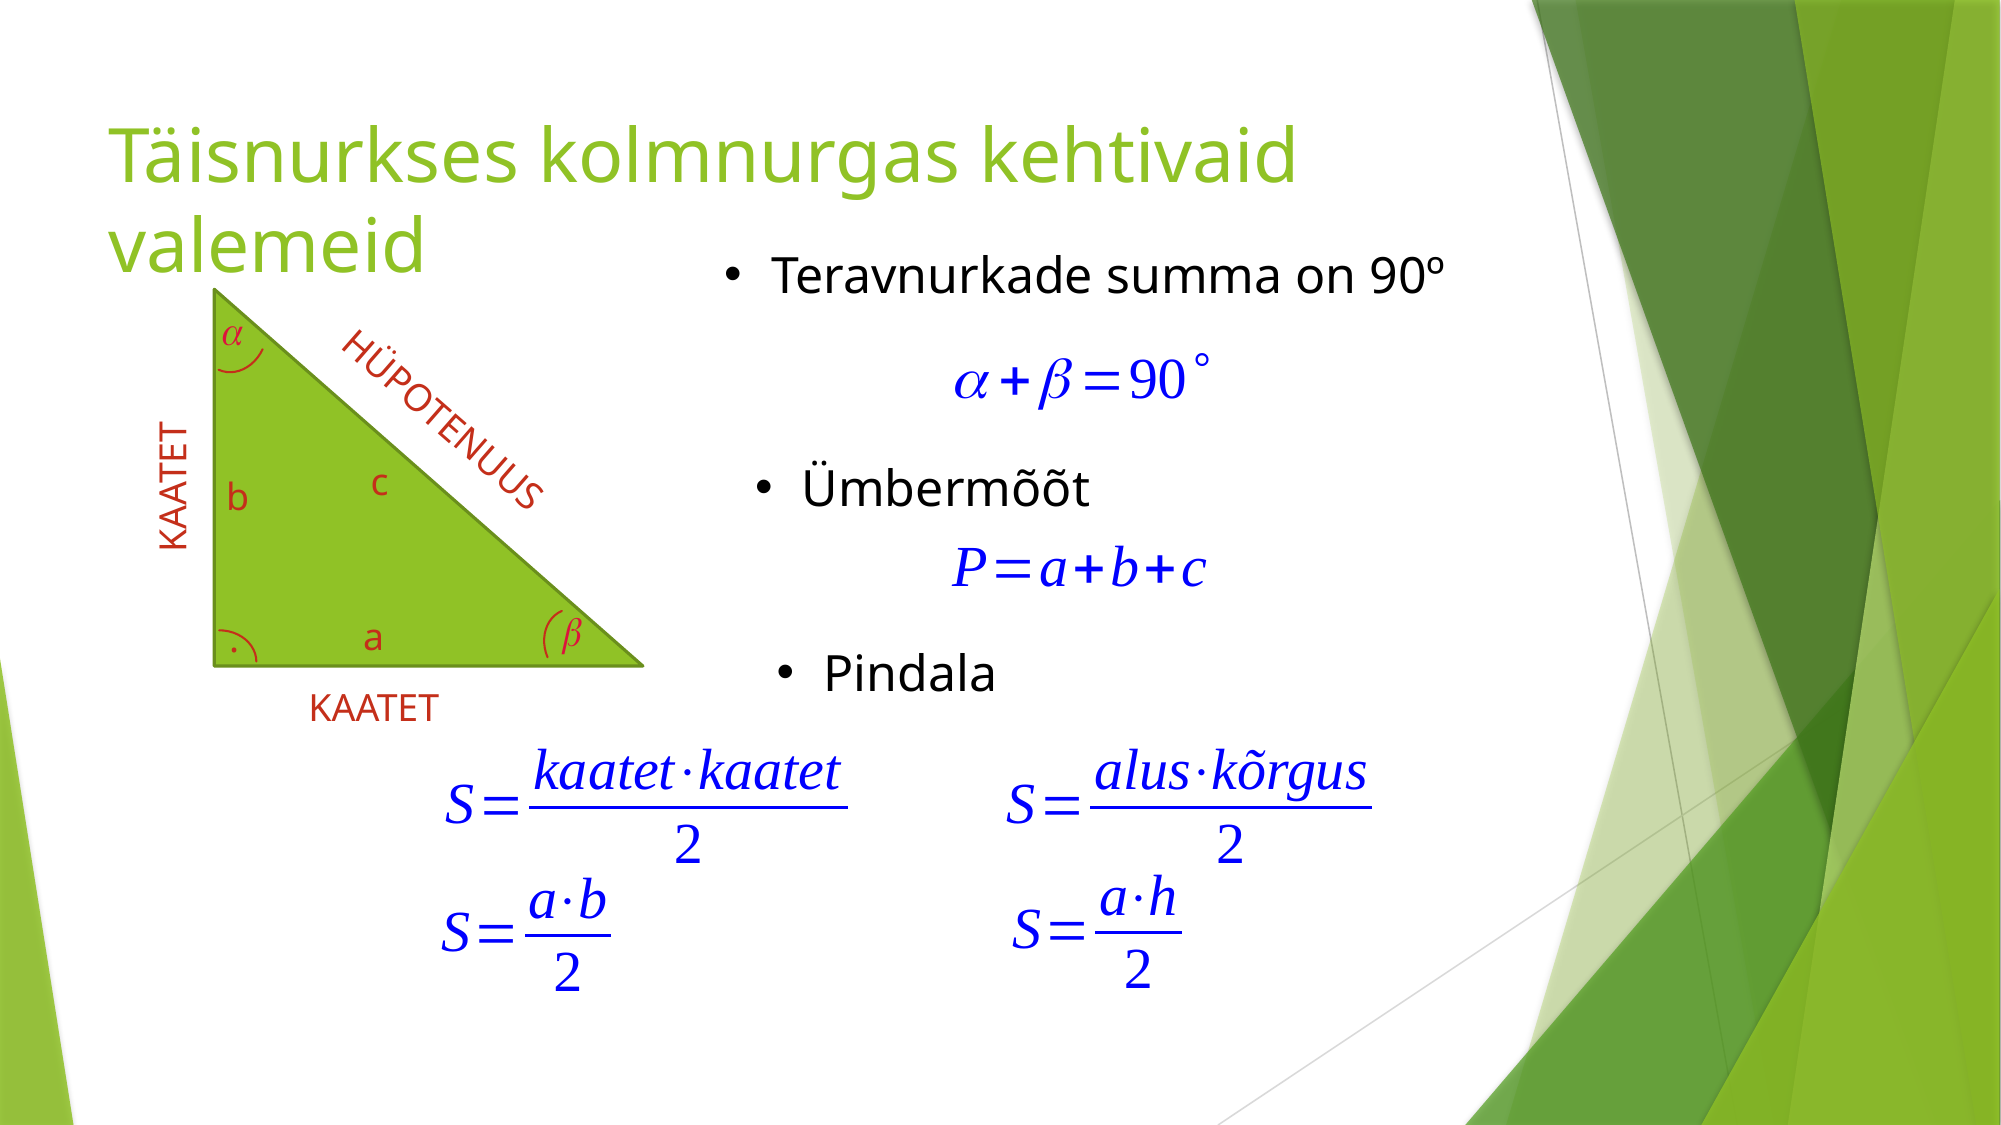

# Täisnurkses kolmnurgas kehtivaid valemeid
Teravnurkade summa on 90º
HÜPOTENUUS
Ümbermõõt
c
KAATET
b
a
.
Pindala
KAATET